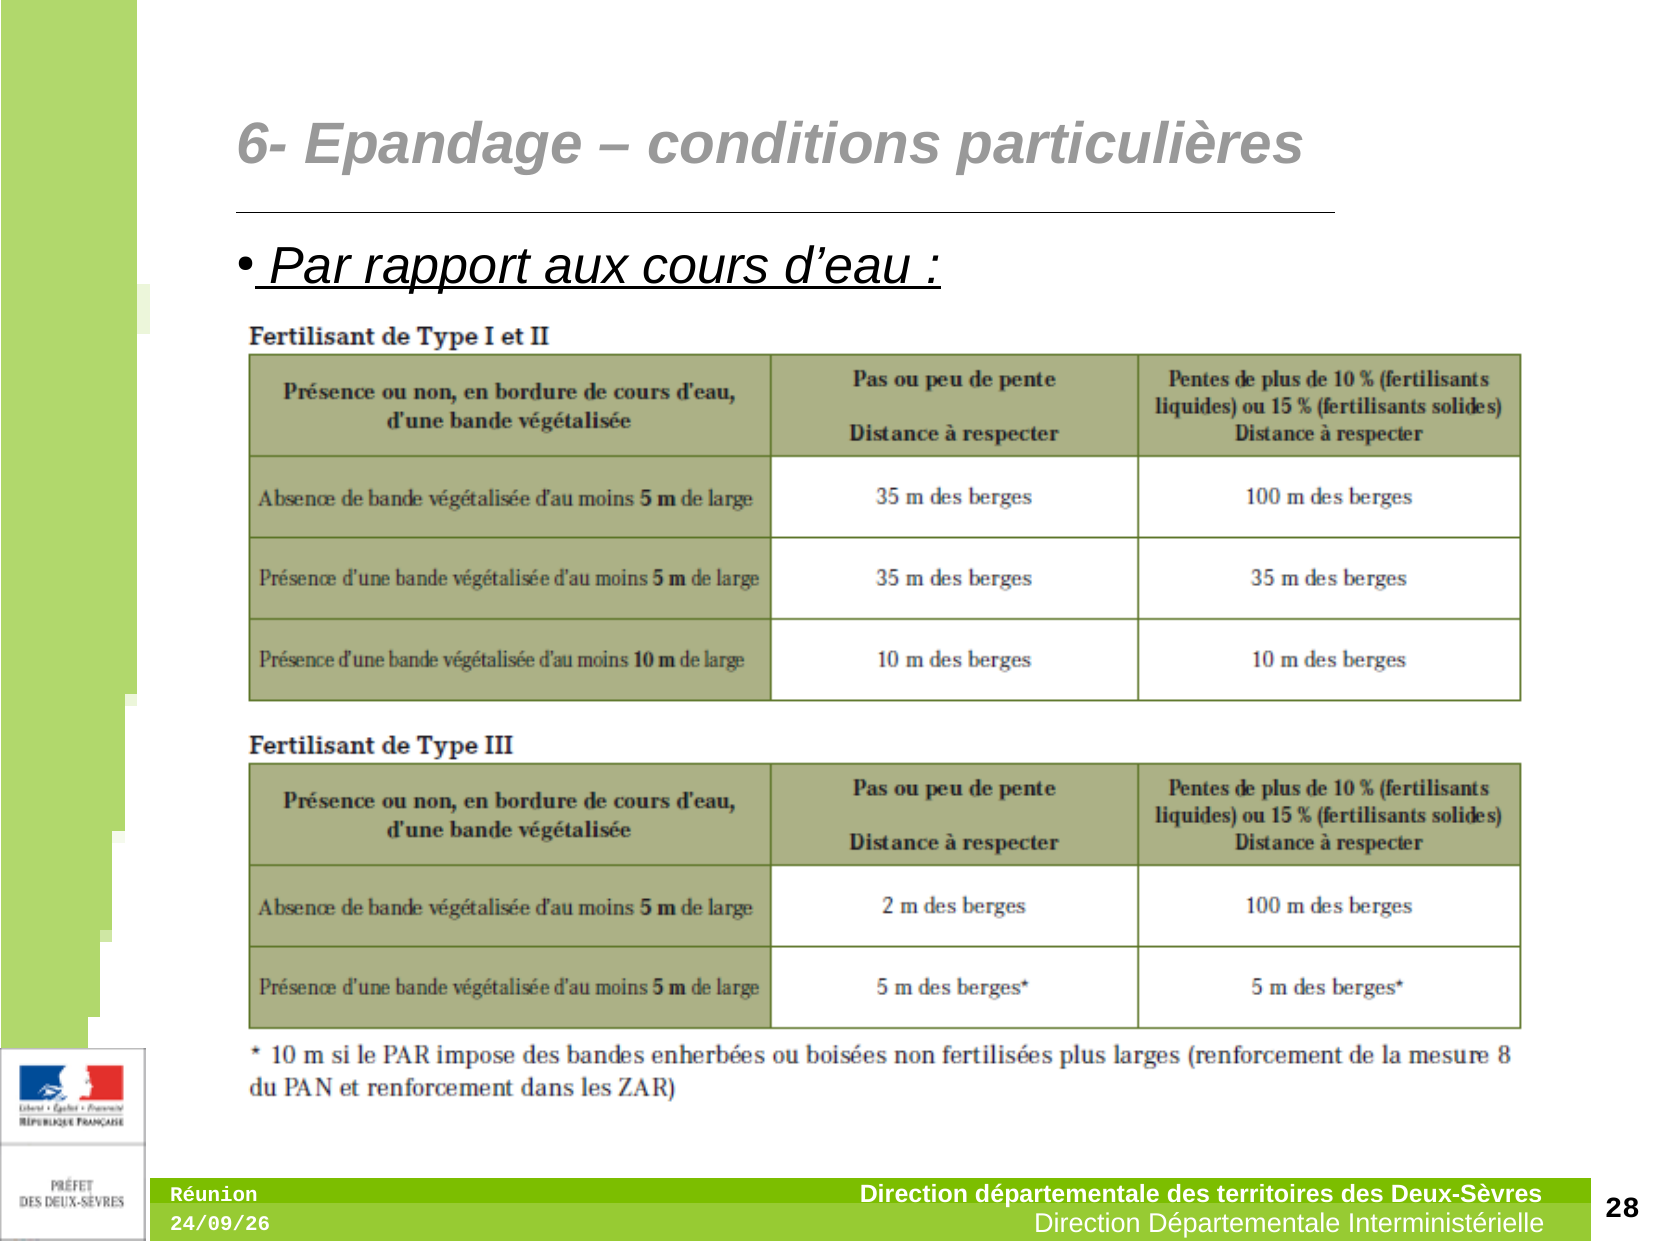

# 6- Epandage – conditions particulières
 Par rapport aux cours d’eau :
Réunion